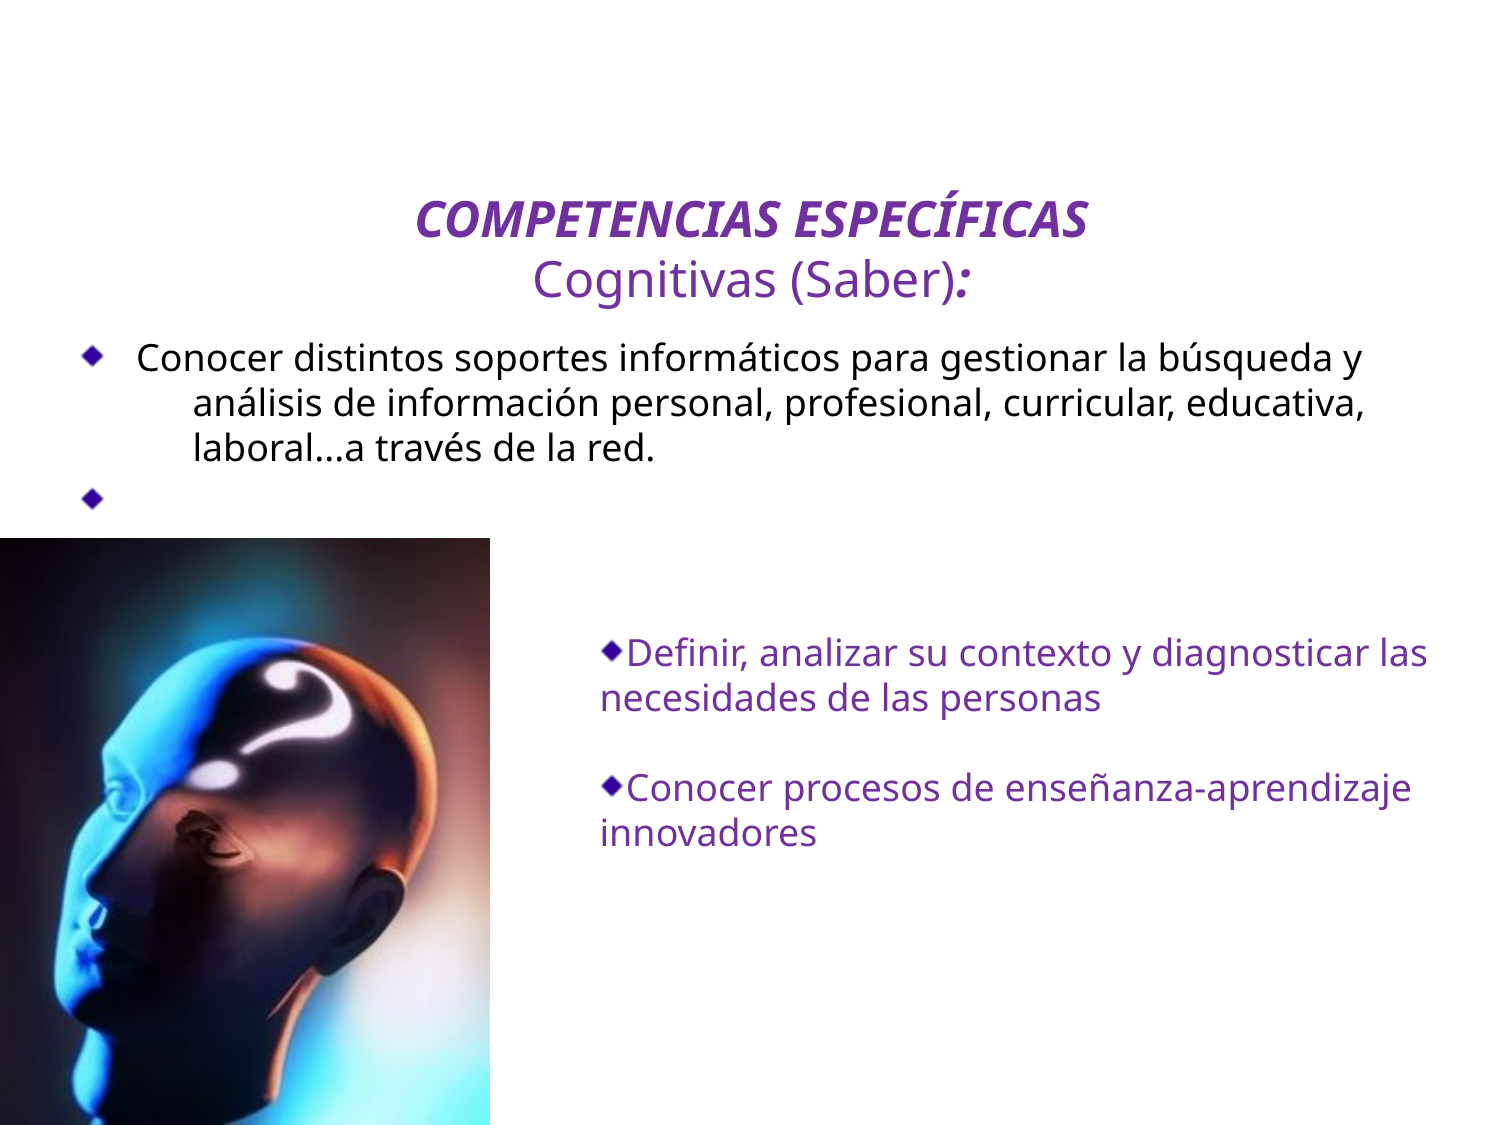

# COMPETENCIAS ESPECÍFICAS Cognitivas (Saber):
Conocer distintos soportes informáticos para gestionar la búsqueda y análisis de información personal, profesional, curricular, educativa, laboral...a través de la red.
Definir, analizar su contexto y diagnosticar las necesidades de las personas
Conocer procesos de enseñanza-aprendizaje innovadores